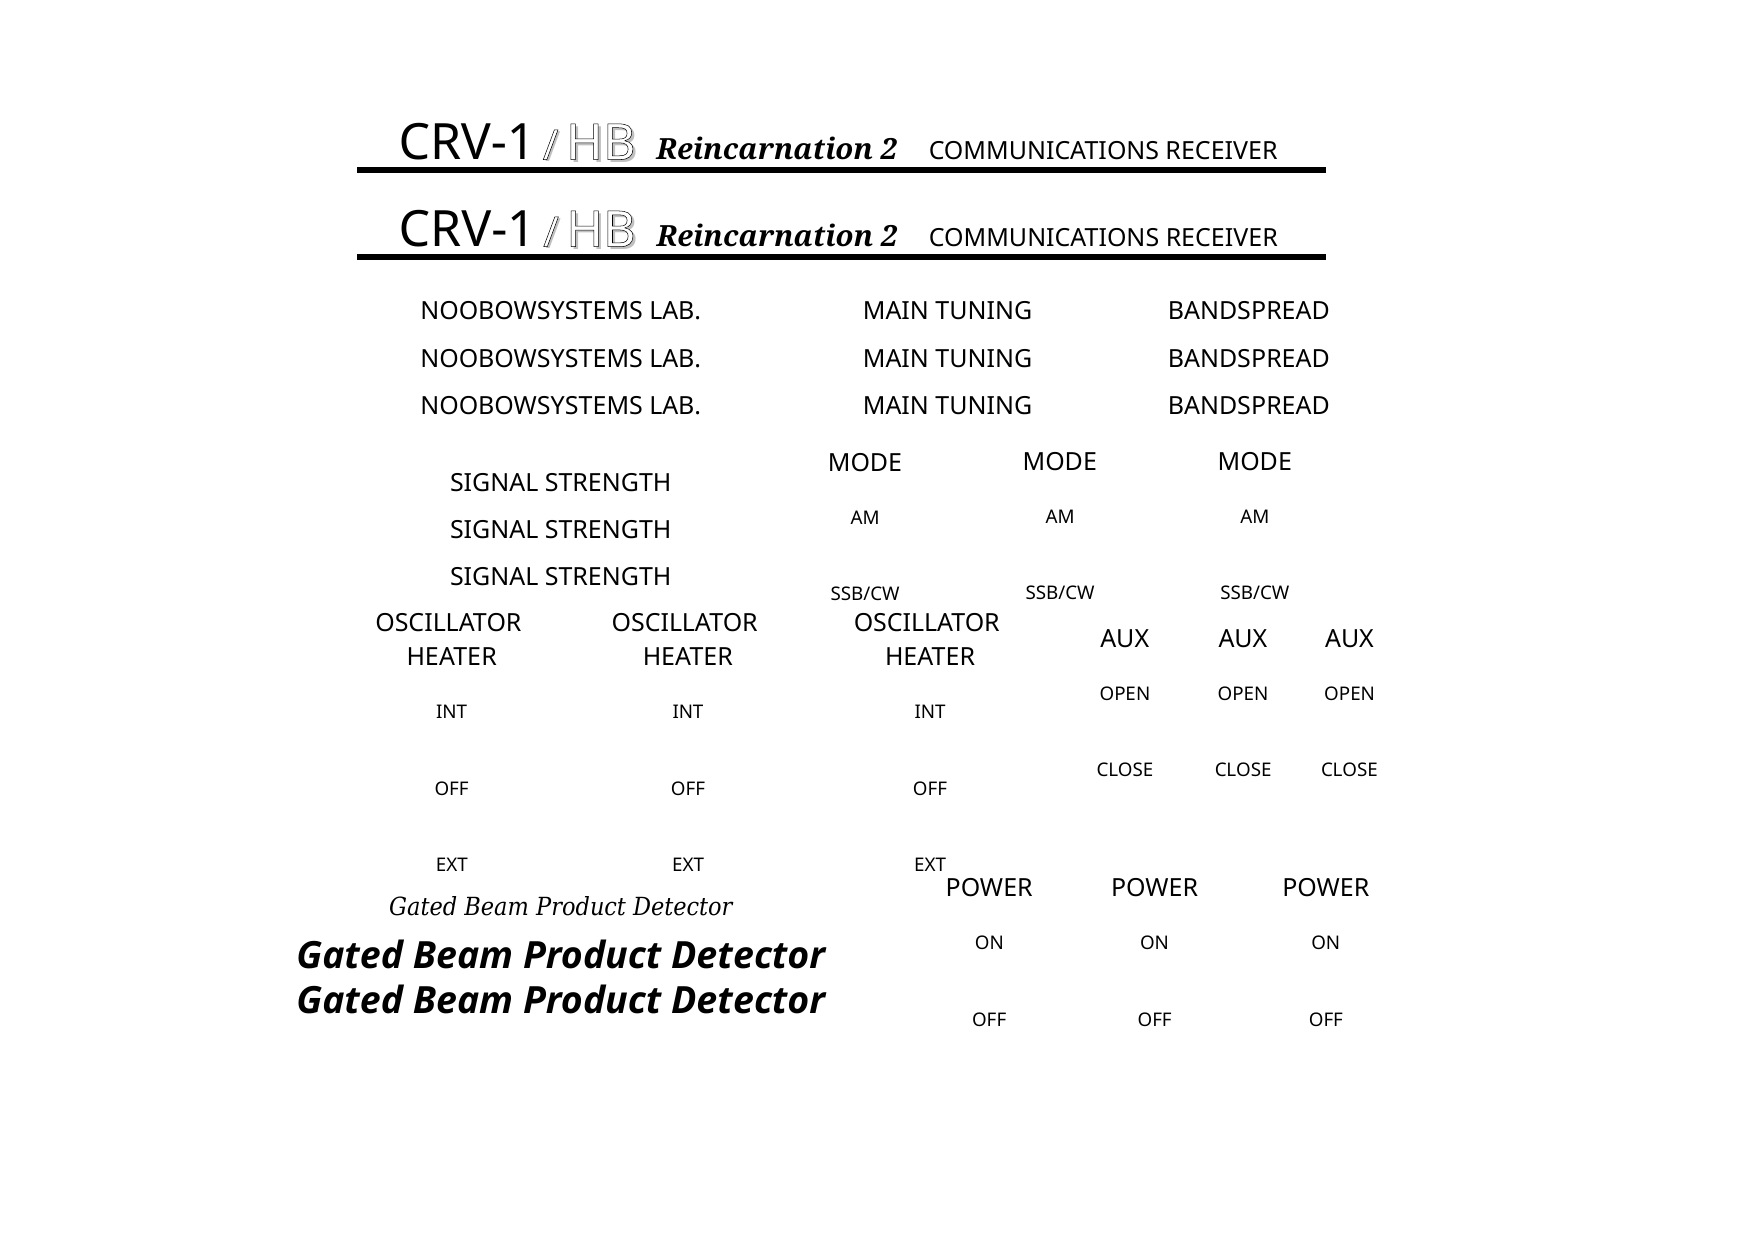

CRV-1 / HB Reincarnation 2 COMMUNICATIONS RECEIVER
CRV-1 / HB Reincarnation 2 COMMUNICATIONS RECEIVER
NOOBOWSYSTEMS LAB.
MAIN TUNING
BANDSPREAD
NOOBOWSYSTEMS LAB.
MAIN TUNING
BANDSPREAD
NOOBOWSYSTEMS LAB.
MAIN TUNING
BANDSPREAD
MODE
AM
SSB/CW
MODE
AM
SSB/CW
MODE
AM
SSB/CW
SIGNAL STRENGTH
SIGNAL STRENGTH
SIGNAL STRENGTH
AUX
OPEN
CLOSE
AUX
OPEN
CLOSE
AUX
OPEN
CLOSE
OSCILLATOR
HEATER
INT
OFF
EXT
OSCILLATOR
HEATER
INT
OFF
EXT
OSCILLATOR
HEATER
INT
OFF
EXT
POWER
ON
OFF
POWER
ON
OFF
POWER
ON
OFF
Gated Beam Product Detector
Gated Beam Product Detector
Gated Beam Product Detector